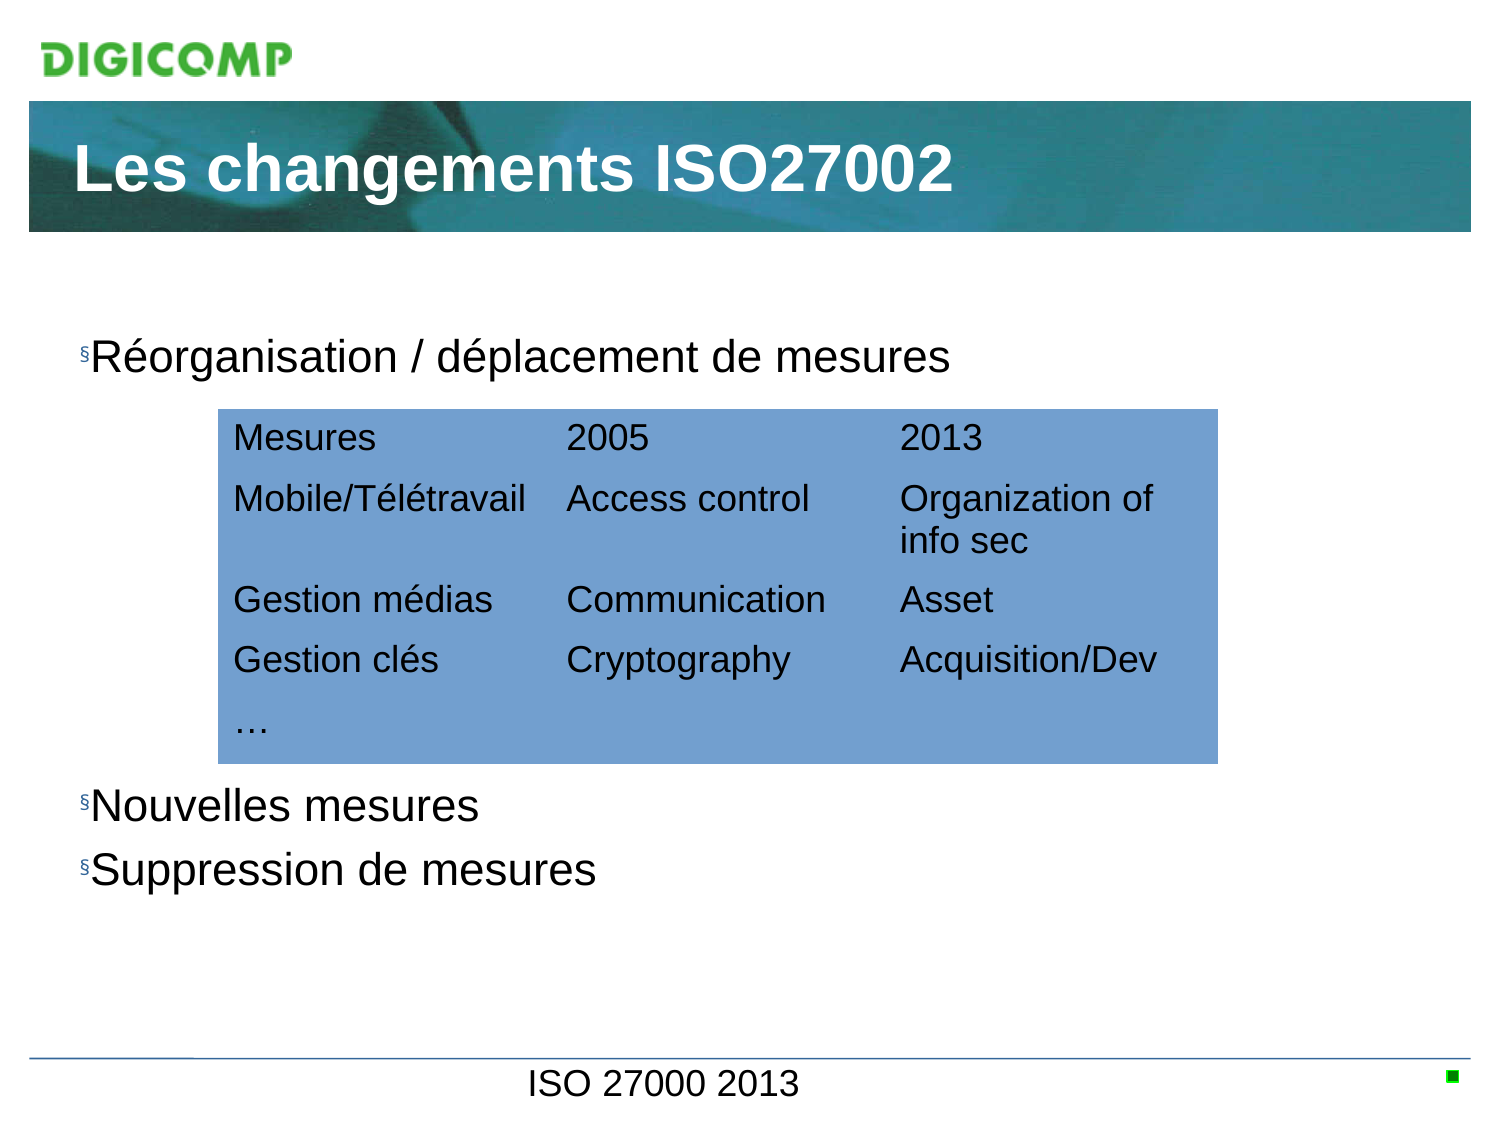

# Les changements ISO27002
Réorganisation / déplacement de mesures
Nouvelles mesures
Suppression de mesures
| Mesures | 2005 | 2013 |
| --- | --- | --- |
| Mobile/Télétravail | Access control | Organization of info sec |
| Gestion médias | Communication | Asset |
| Gestion clés | Cryptography | Acquisition/Dev |
| … | | |
ISO 27000 2013